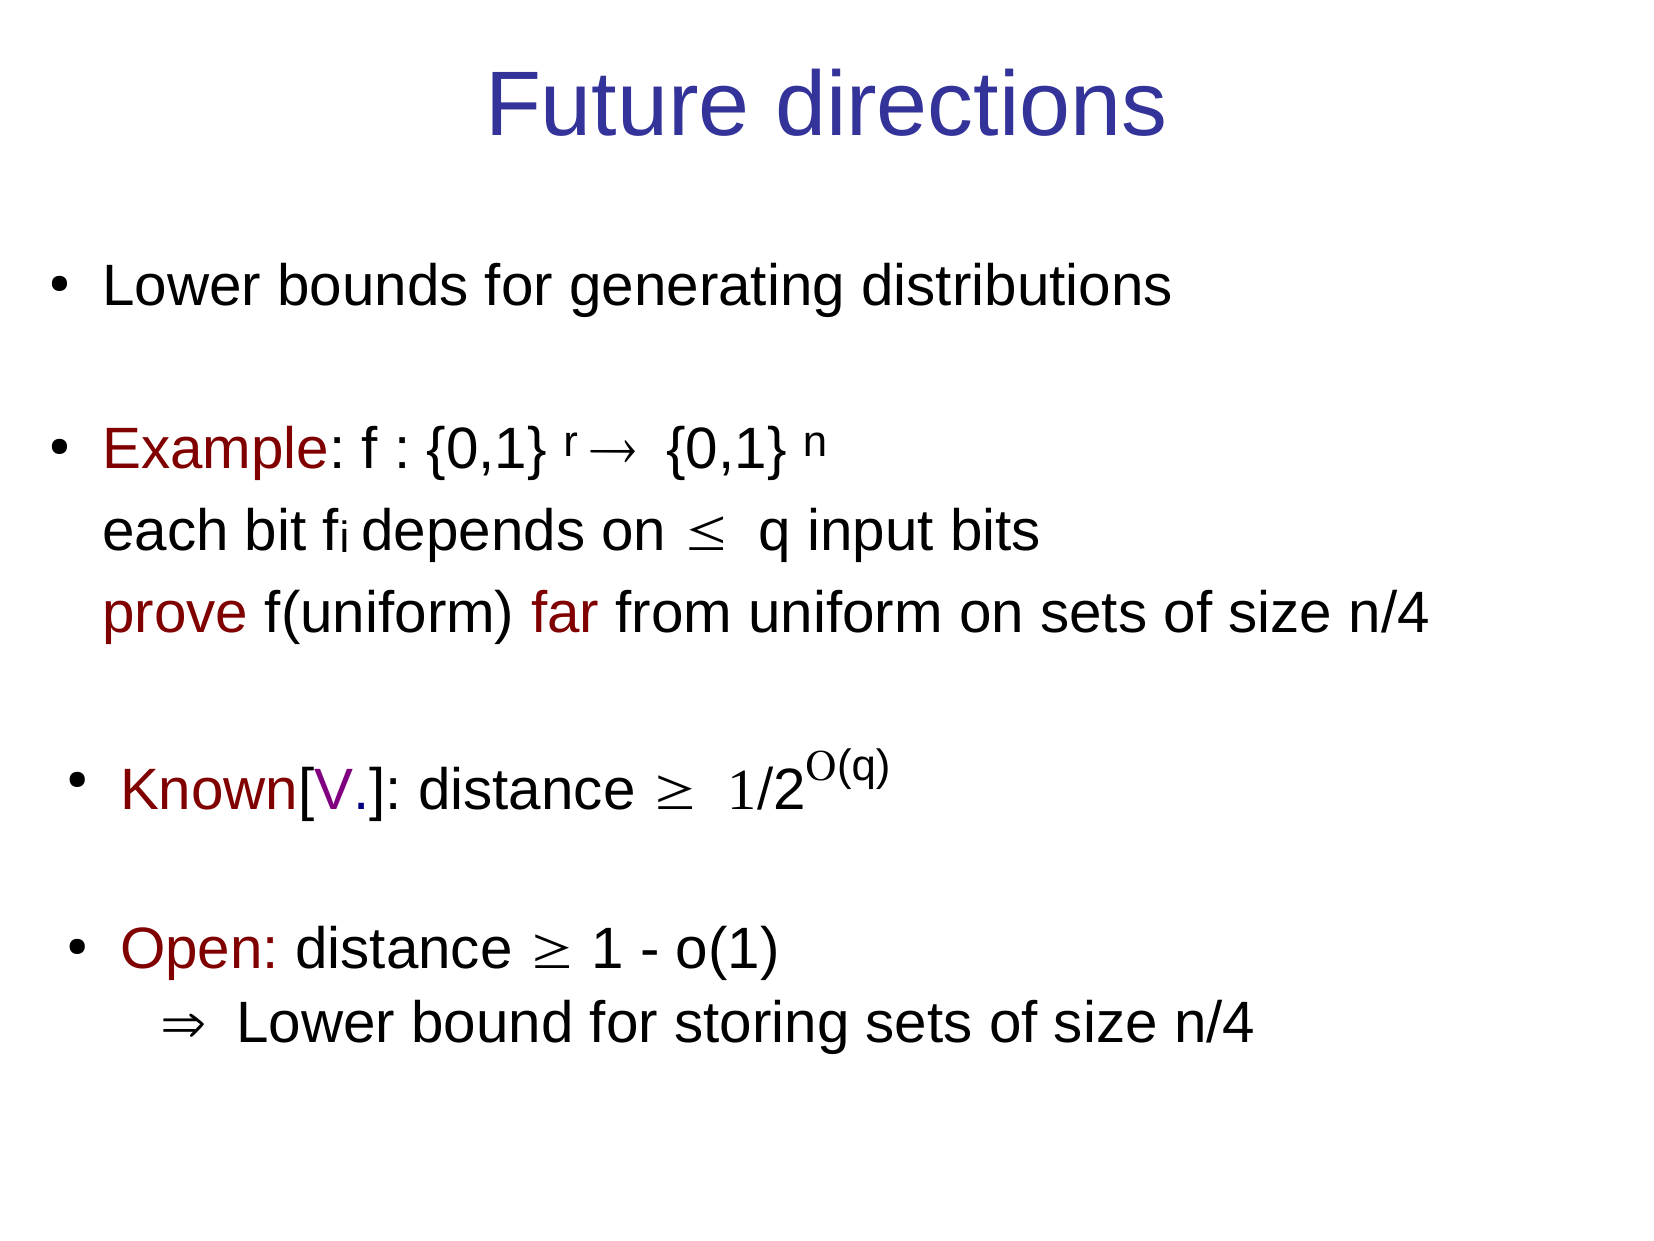

Future directions
# Lower bounds for generating distributions
Example: f : {0,1} r  {0,1} n
each bit fi depends on  q input bits
prove f(uniform) far from uniform on sets of size n/4
Known[V.]: distance  1/2O(q)
Open: distance  1 - o(1)
  Lower bound for storing sets of size n/4